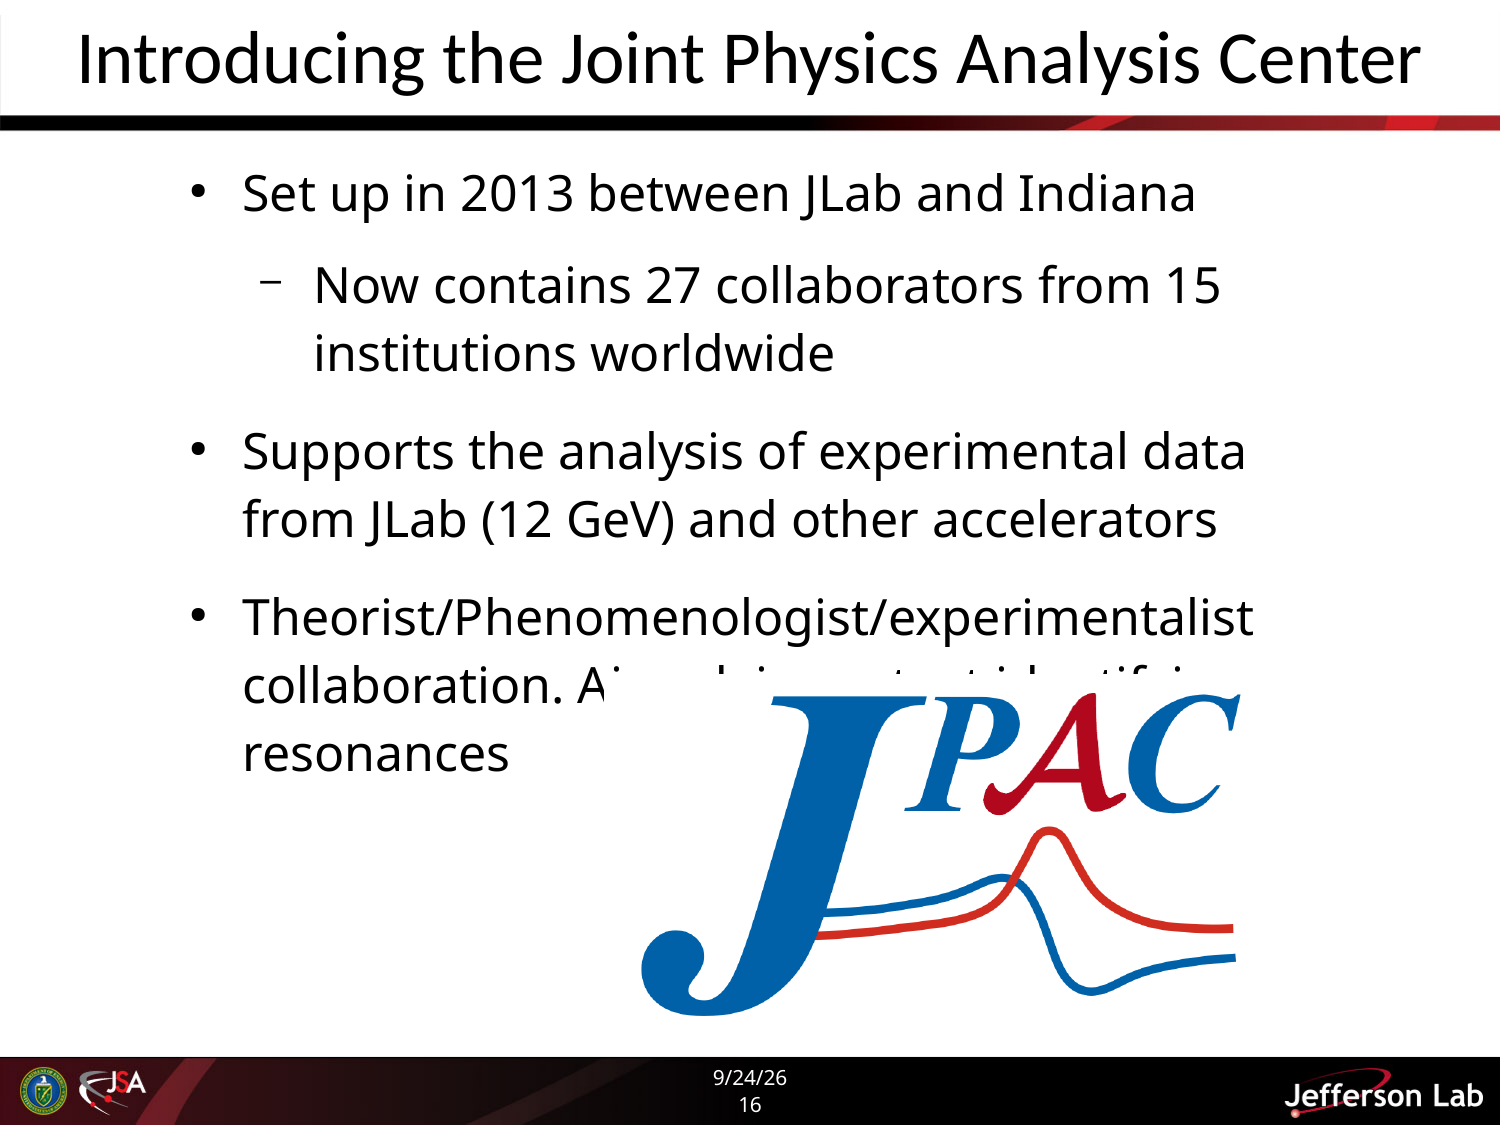

# Introducing the Joint Physics Analysis Center
Set up in 2013 between JLab and Indiana
Now contains 27 collaborators from 15 institutions worldwide
Supports the analysis of experimental data from JLab (12 GeV) and other accelerators
Theorist/Phenomenologist/experimentalist collaboration. Aimed, in part, at identifying resonances
16